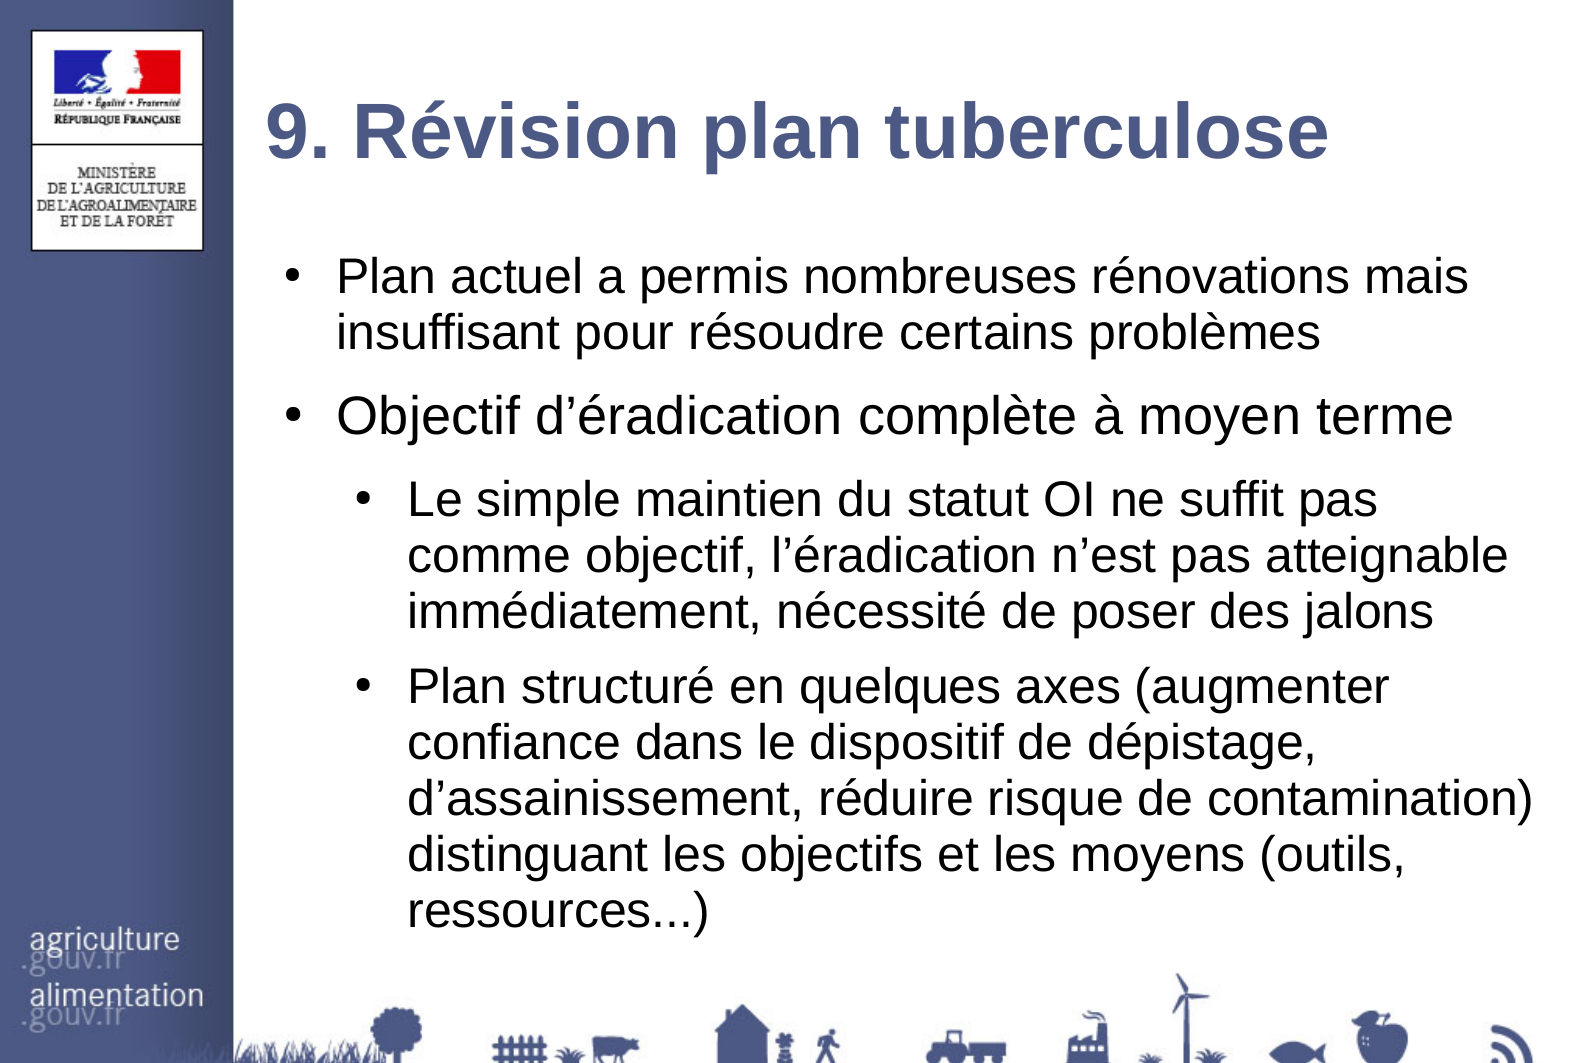

# 9. Révision plan tuberculose
Plan actuel a permis nombreuses rénovations mais insuffisant pour résoudre certains problèmes
Objectif d’éradication complète à moyen terme
Le simple maintien du statut OI ne suffit pas comme objectif, l’éradication n’est pas atteignable immédiatement, nécessité de poser des jalons
Plan structuré en quelques axes (augmenter confiance dans le dispositif de dépistage, d’assainissement, réduire risque de contamination) distinguant les objectifs et les moyens (outils, ressources...)